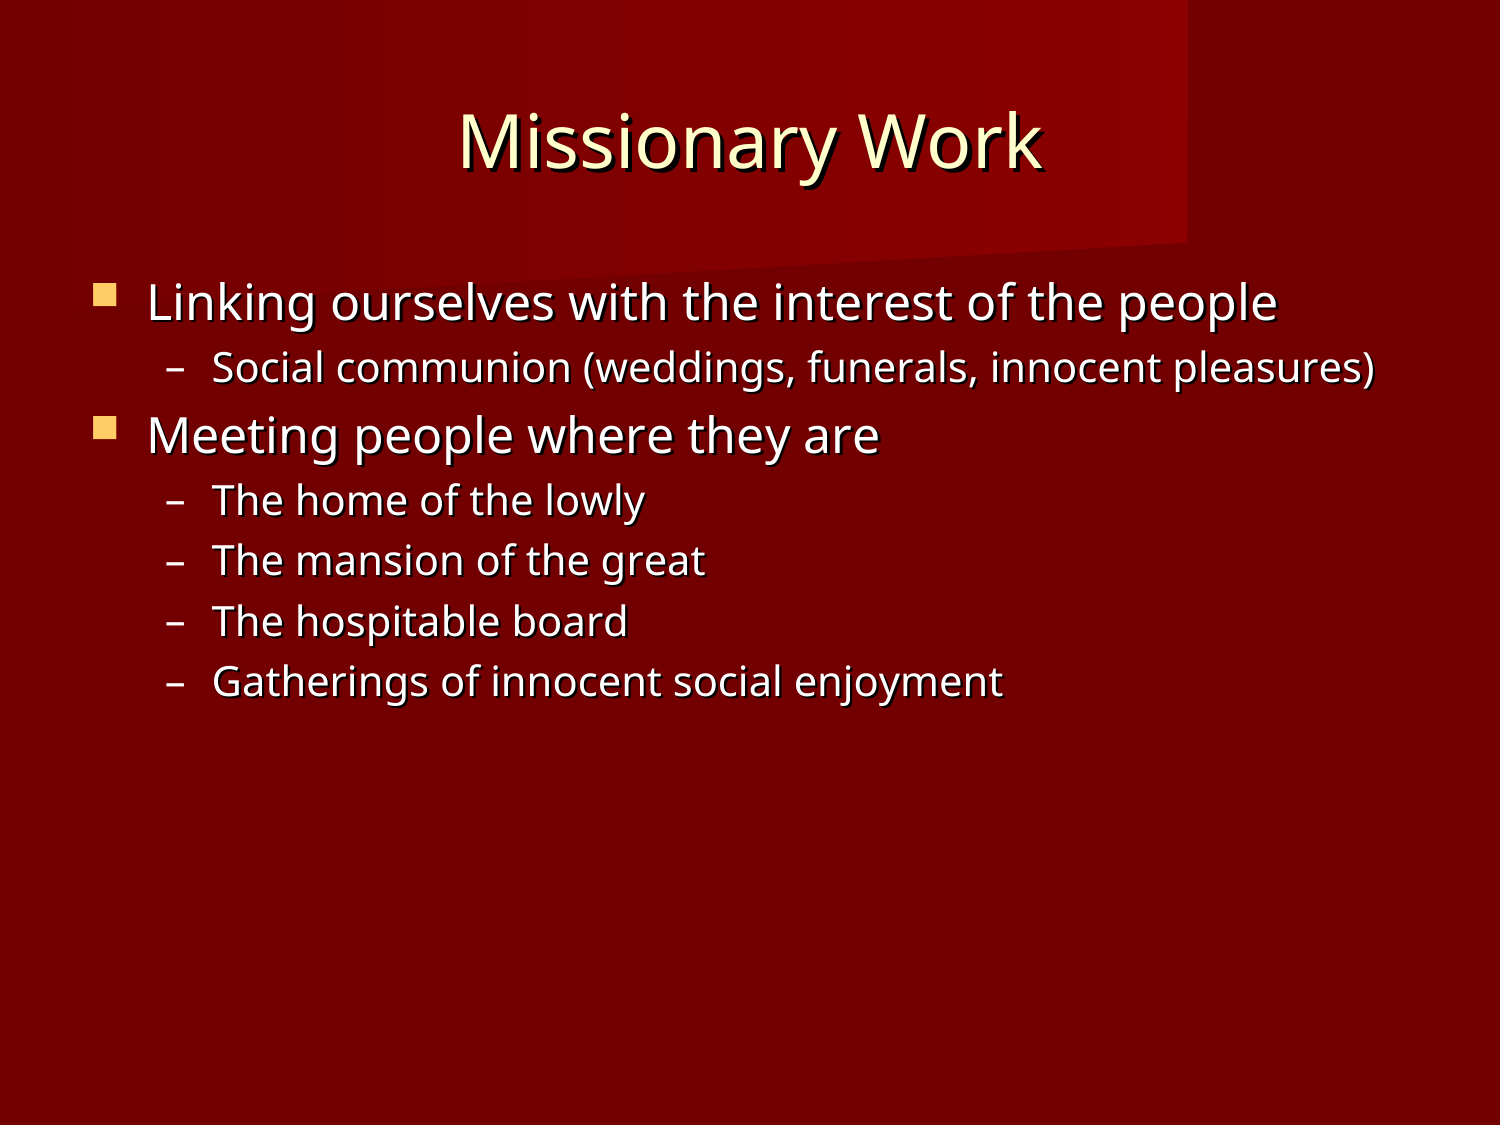

# Missionary Work
Linking ourselves with the interest of the people
Social communion (weddings, funerals, innocent pleasures)
Meeting people where they are
The home of the lowly
The mansion of the great
The hospitable board
Gatherings of innocent social enjoyment